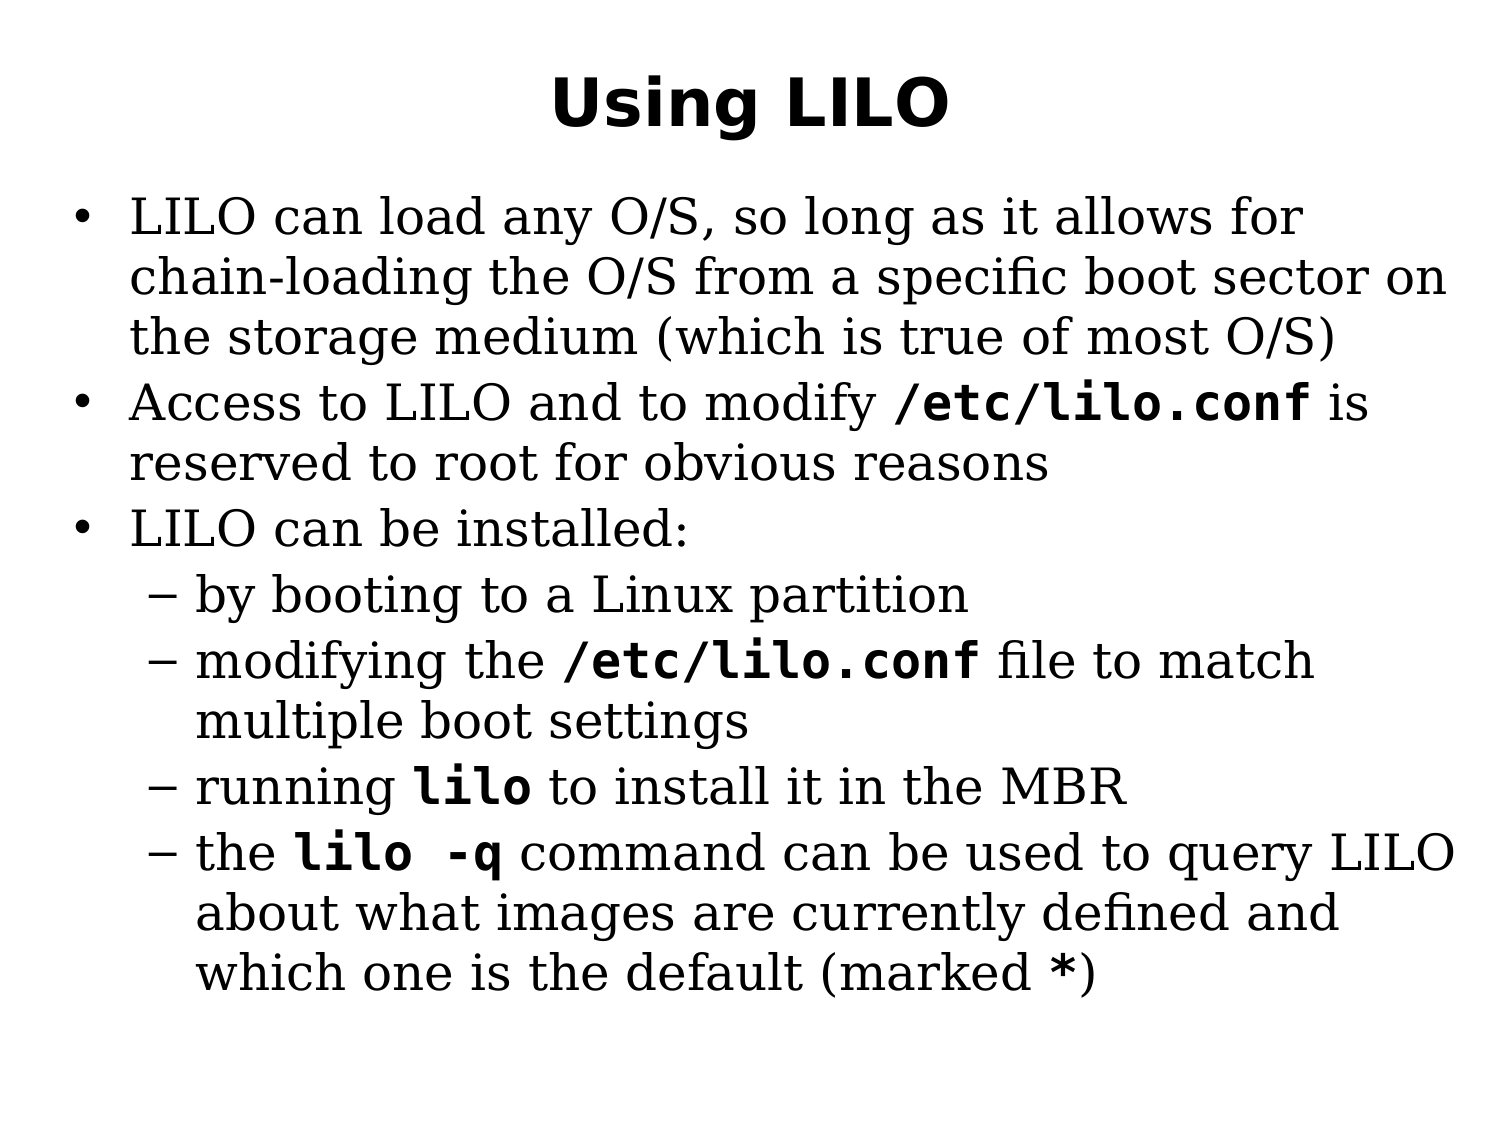

# Using LILO
LILO can load any O/S, so long as it allows for chain-loading the O/S from a specific boot sector on the storage medium (which is true of most O/S)
Access to LILO and to modify /etc/lilo.conf is reserved to root for obvious reasons
LILO can be installed:
by booting to a Linux partition
modifying the /etc/lilo.conf file to match multiple boot settings
running lilo to install it in the MBR
the lilo -q command can be used to query LILO about what images are currently defined and which one is the default (marked *)